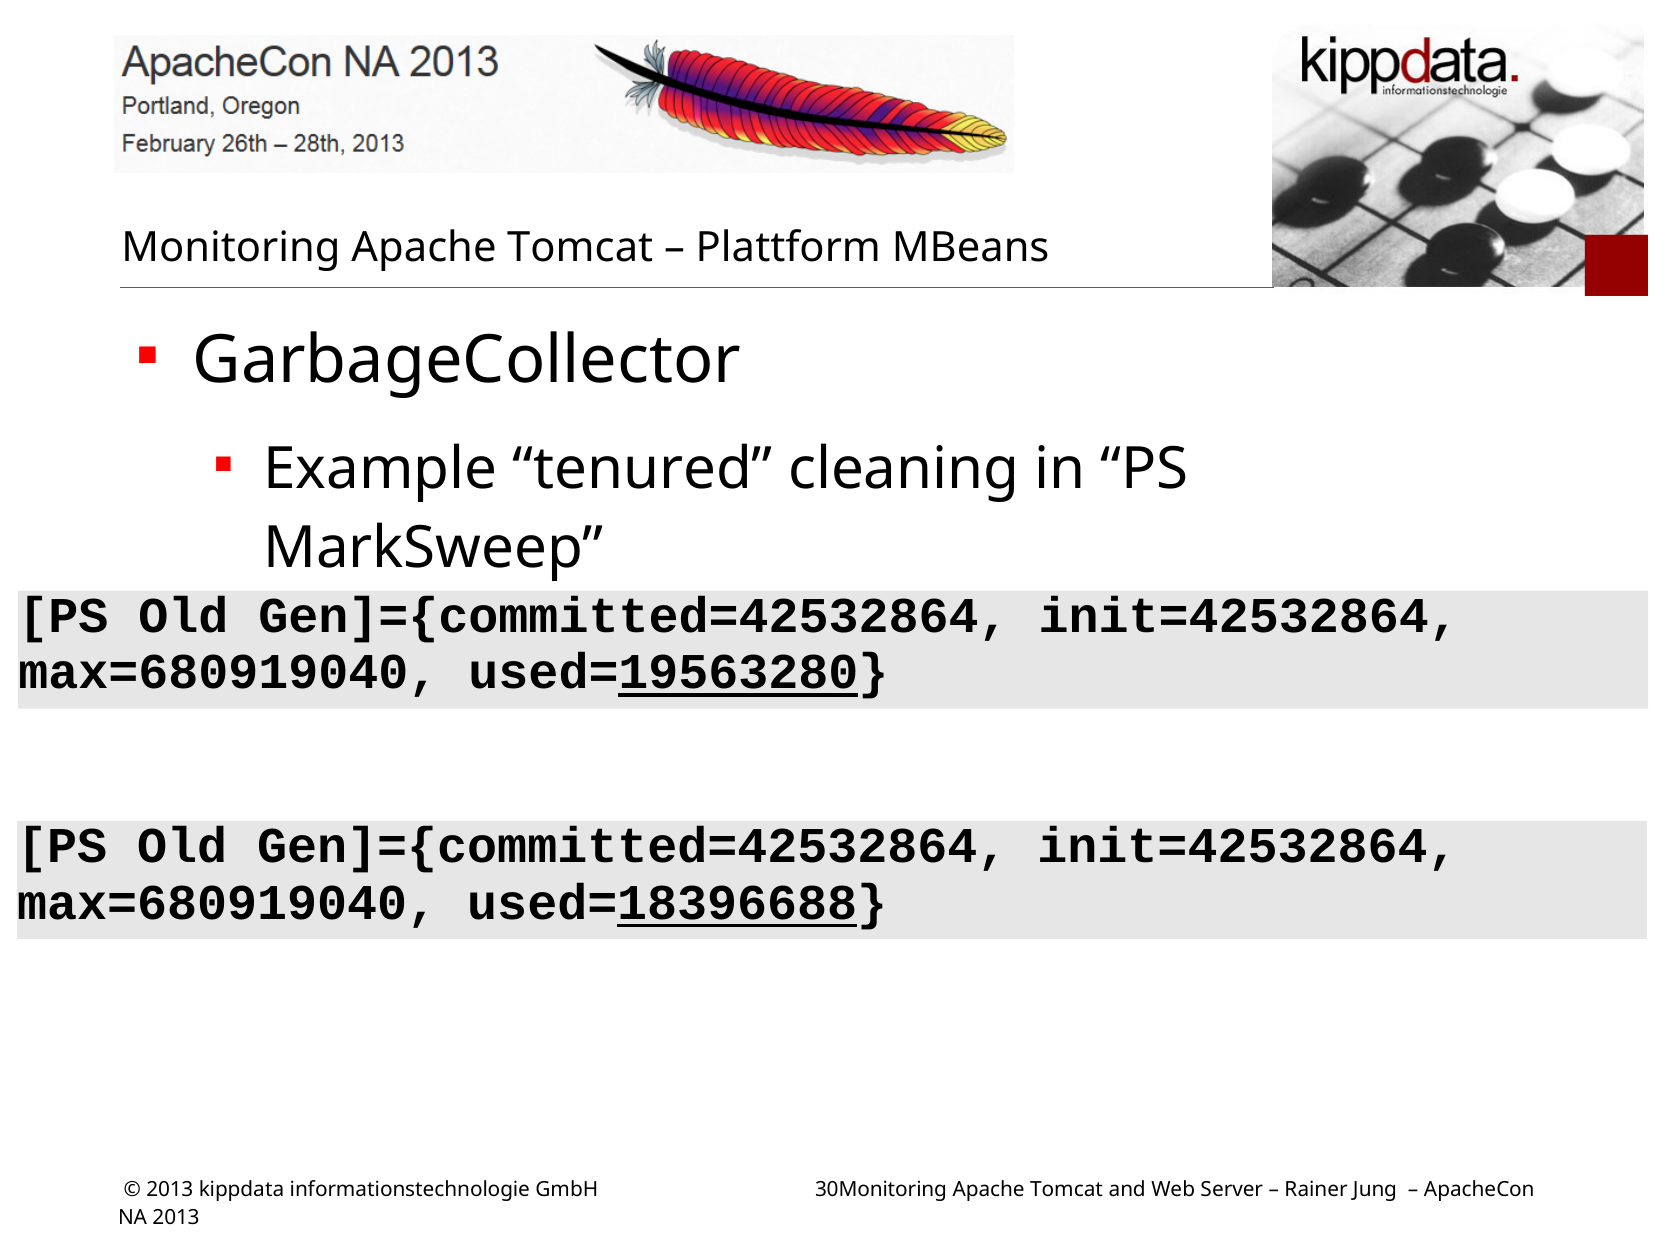

# Monitoring Apache Tomcat – Plattform MBeans
GarbageCollector
Example “tenured” cleaning in “PS MarkSweep”
memoryUsageBeforeGc:
memoryUsageAfterGc:
[PS Old Gen]={committed=42532864, init=42532864, max=680919040, used=19563280}
[PS Old Gen]={committed=42532864, init=42532864, max=680919040, used=18396688}